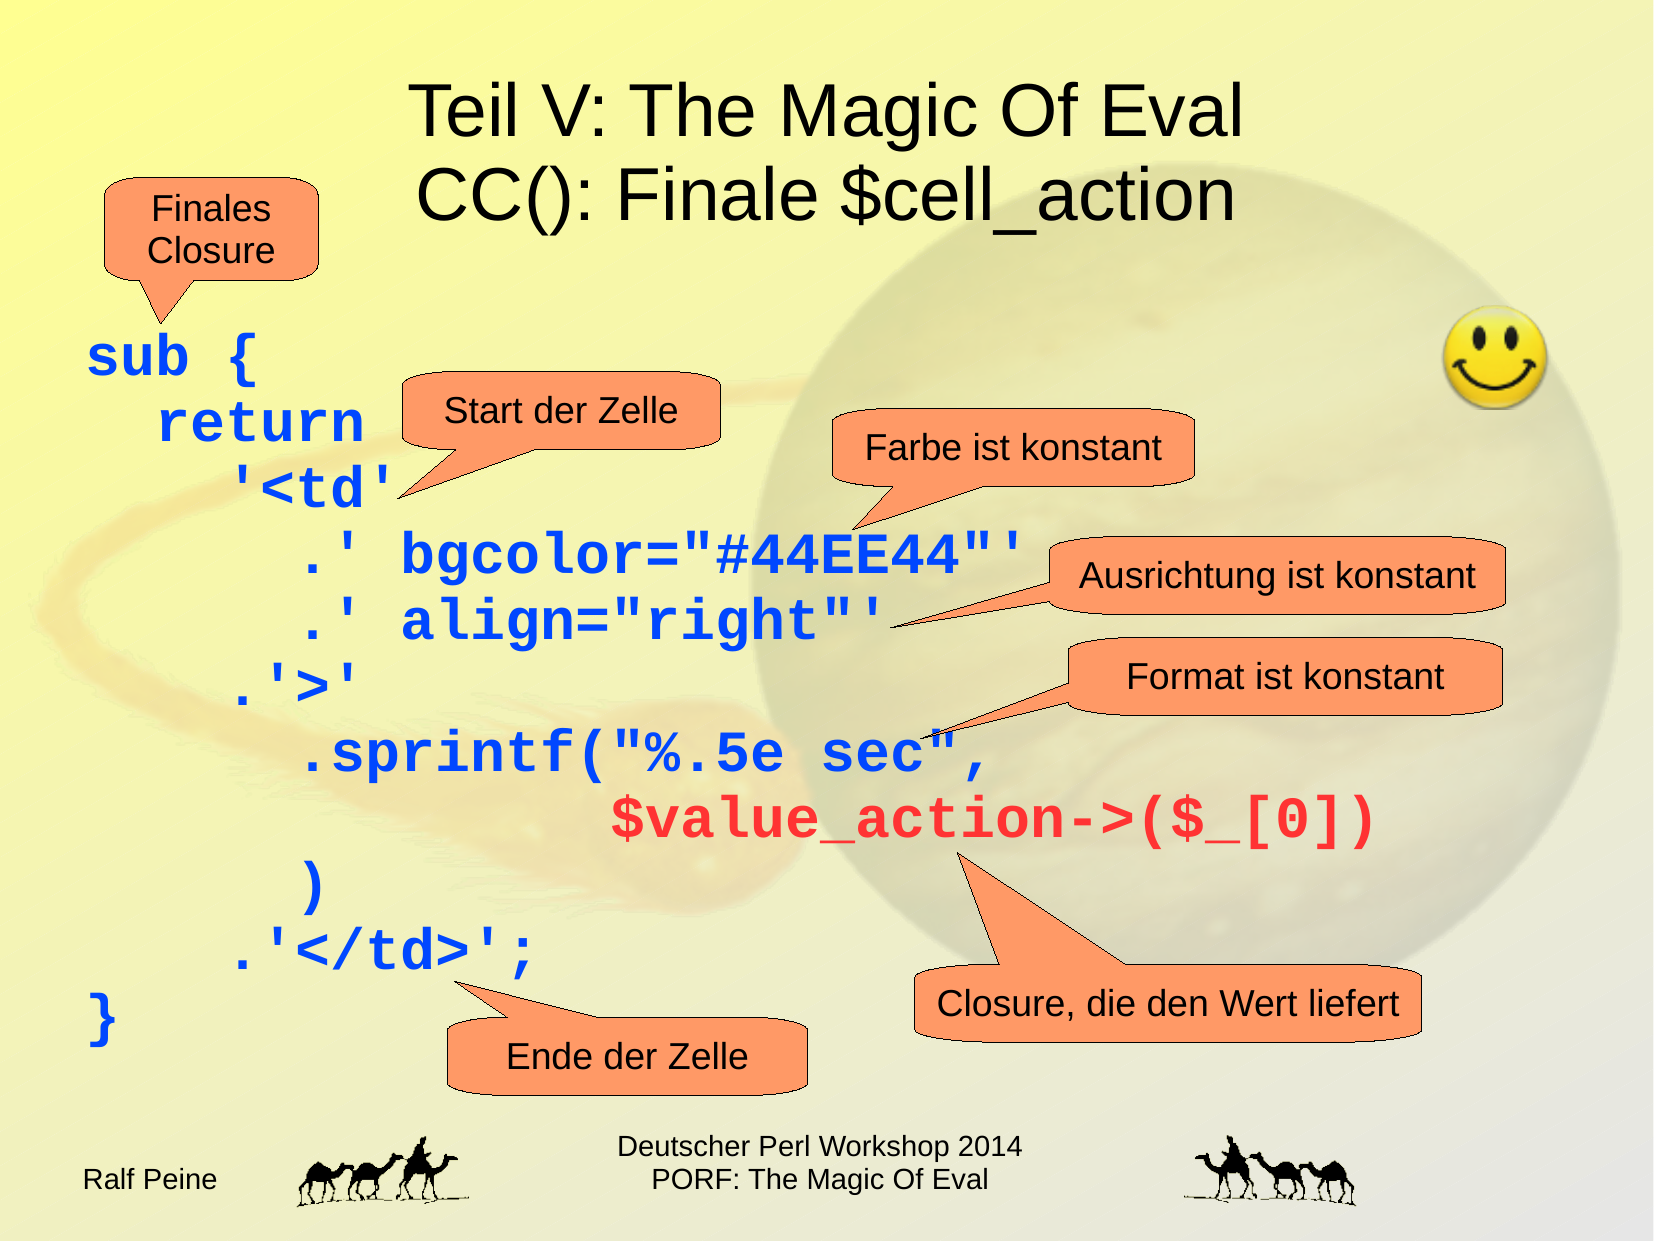

# Teil V: The Magic Of Eval CC(): Finale $cell_action
Finales
Closure
sub {
 return
 '<td'
 .' bgcolor="#44EE44"'
 .' align="right"'
 .'>'
 .sprintf("%.5e sec",
 $value_action->($_[0])
 )
 .'</td>';
}
Start der Zelle
Farbe ist konstant
Ausrichtung ist konstant
Format ist konstant
Closure, die den Wert liefert
Ende der Zelle